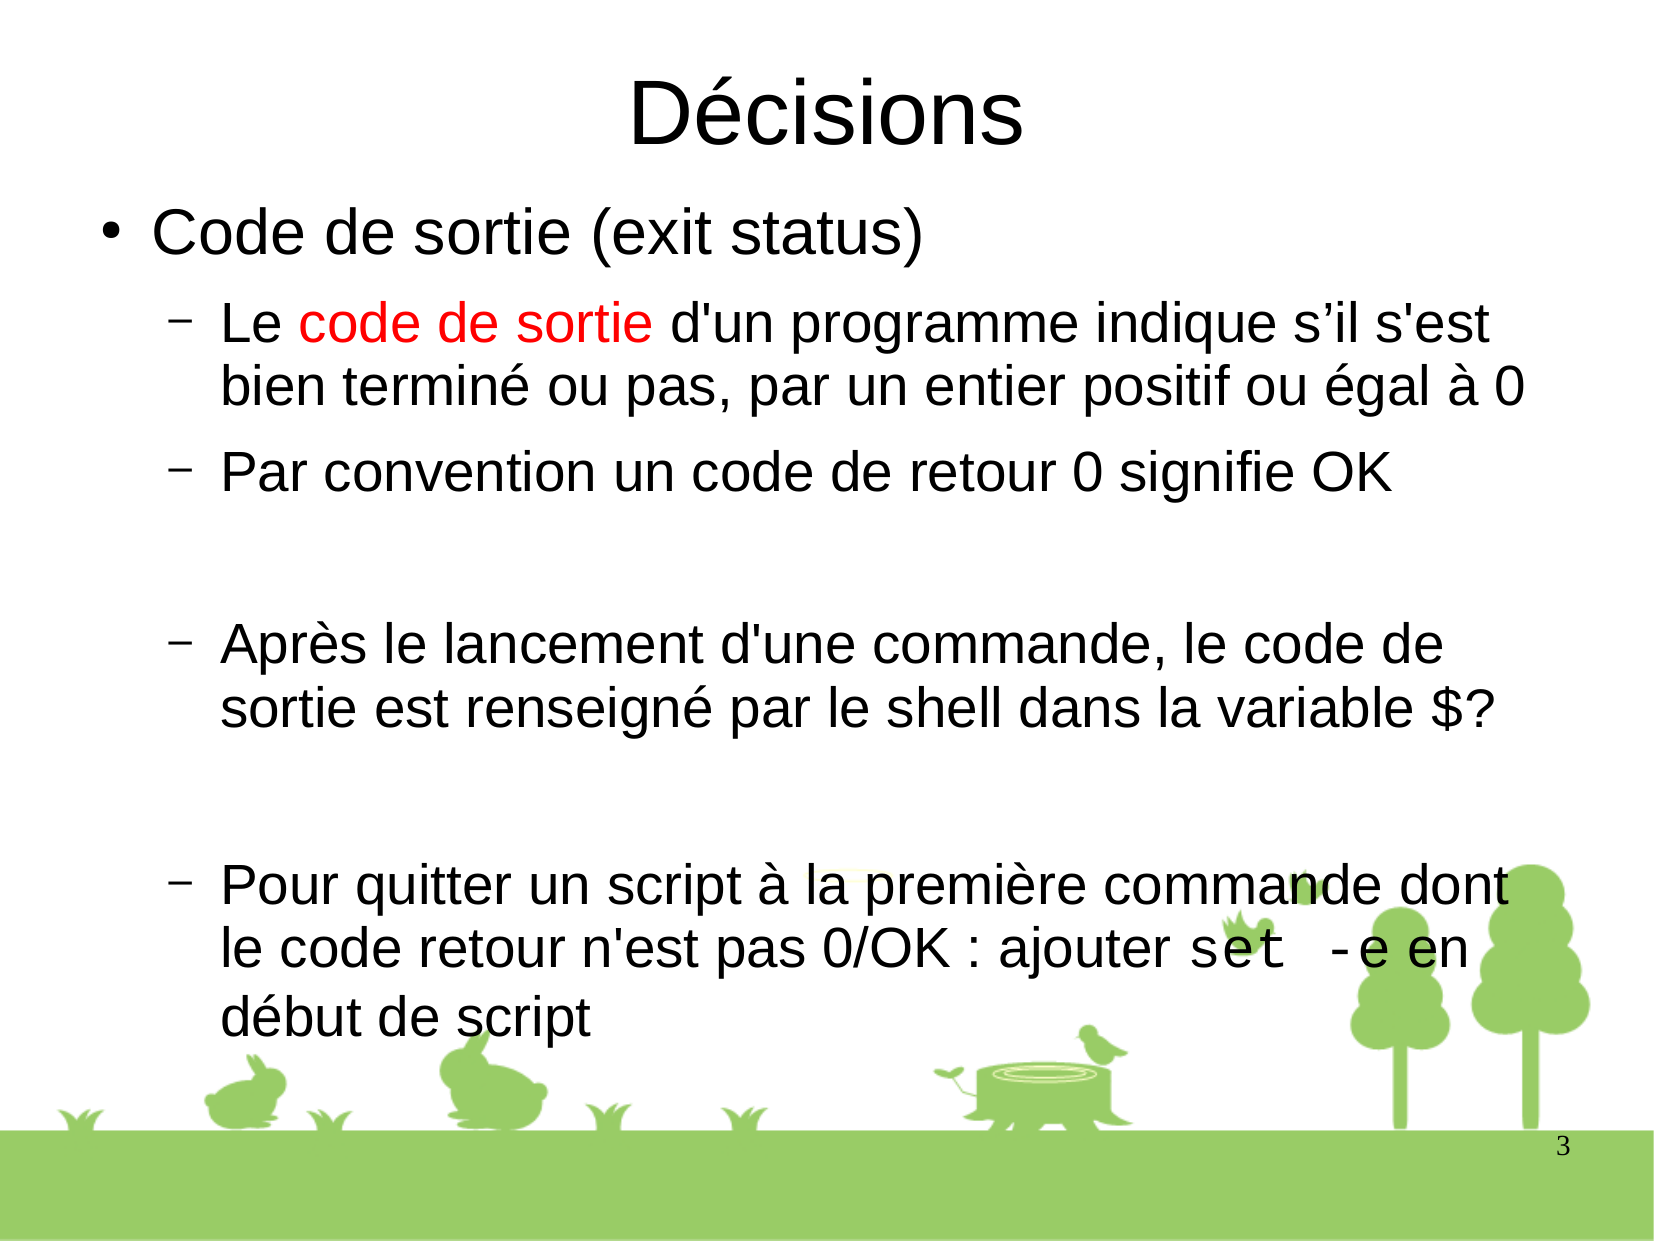

# Décisions
Code de sortie (exit status)
Le code de sortie d'un programme indique s’il s'est bien terminé ou pas, par un entier positif ou égal à 0
Par convention un code de retour 0 signifie OK
Après le lancement d'une commande, le code de sortie est renseigné par le shell dans la variable $?
Pour quitter un script à la première commande dont le code retour n'est pas 0/OK : ajouter set -e en début de script
3